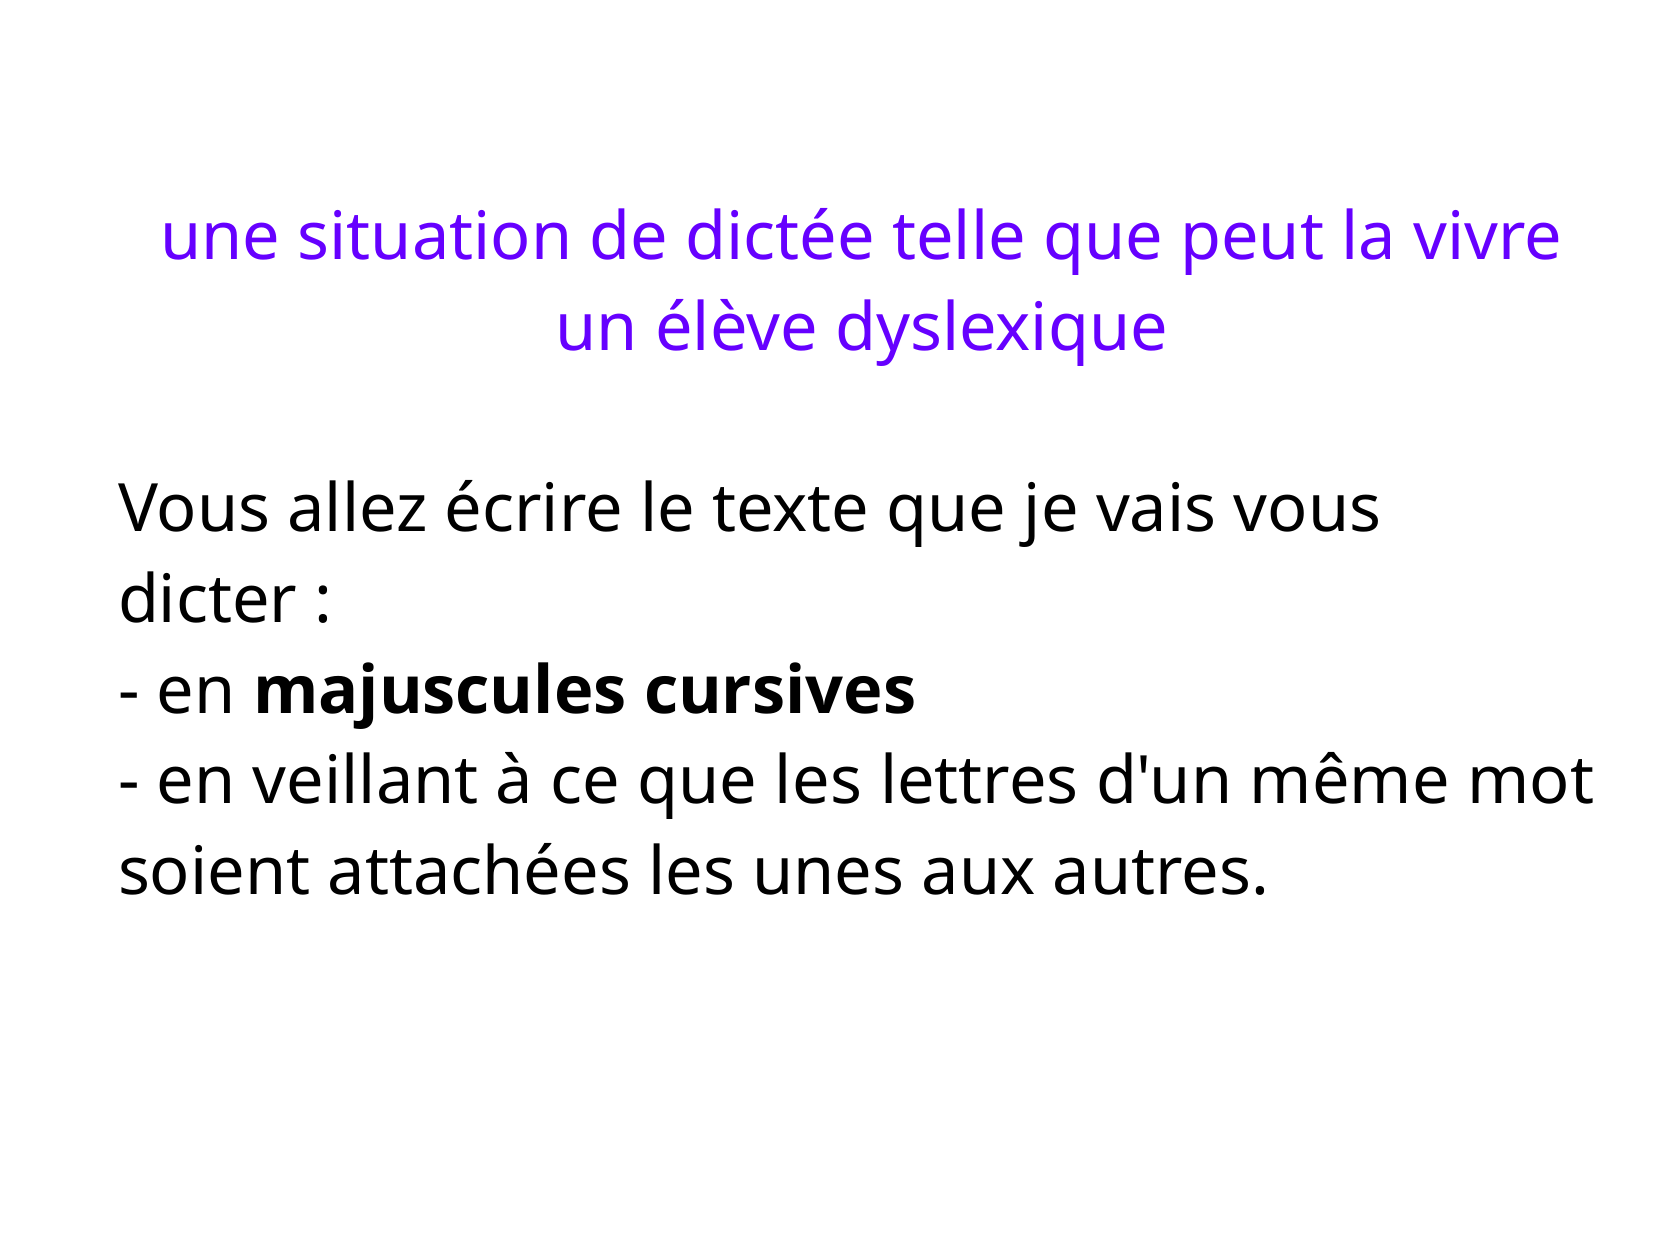

# une situation de dictée telle que peut la vivre un élève dyslexique
Vous allez écrire le texte que je vais vous dicter :
- en majuscules cursives
- en veillant à ce que les lettres d'un même mot soient attachées les unes aux autres.